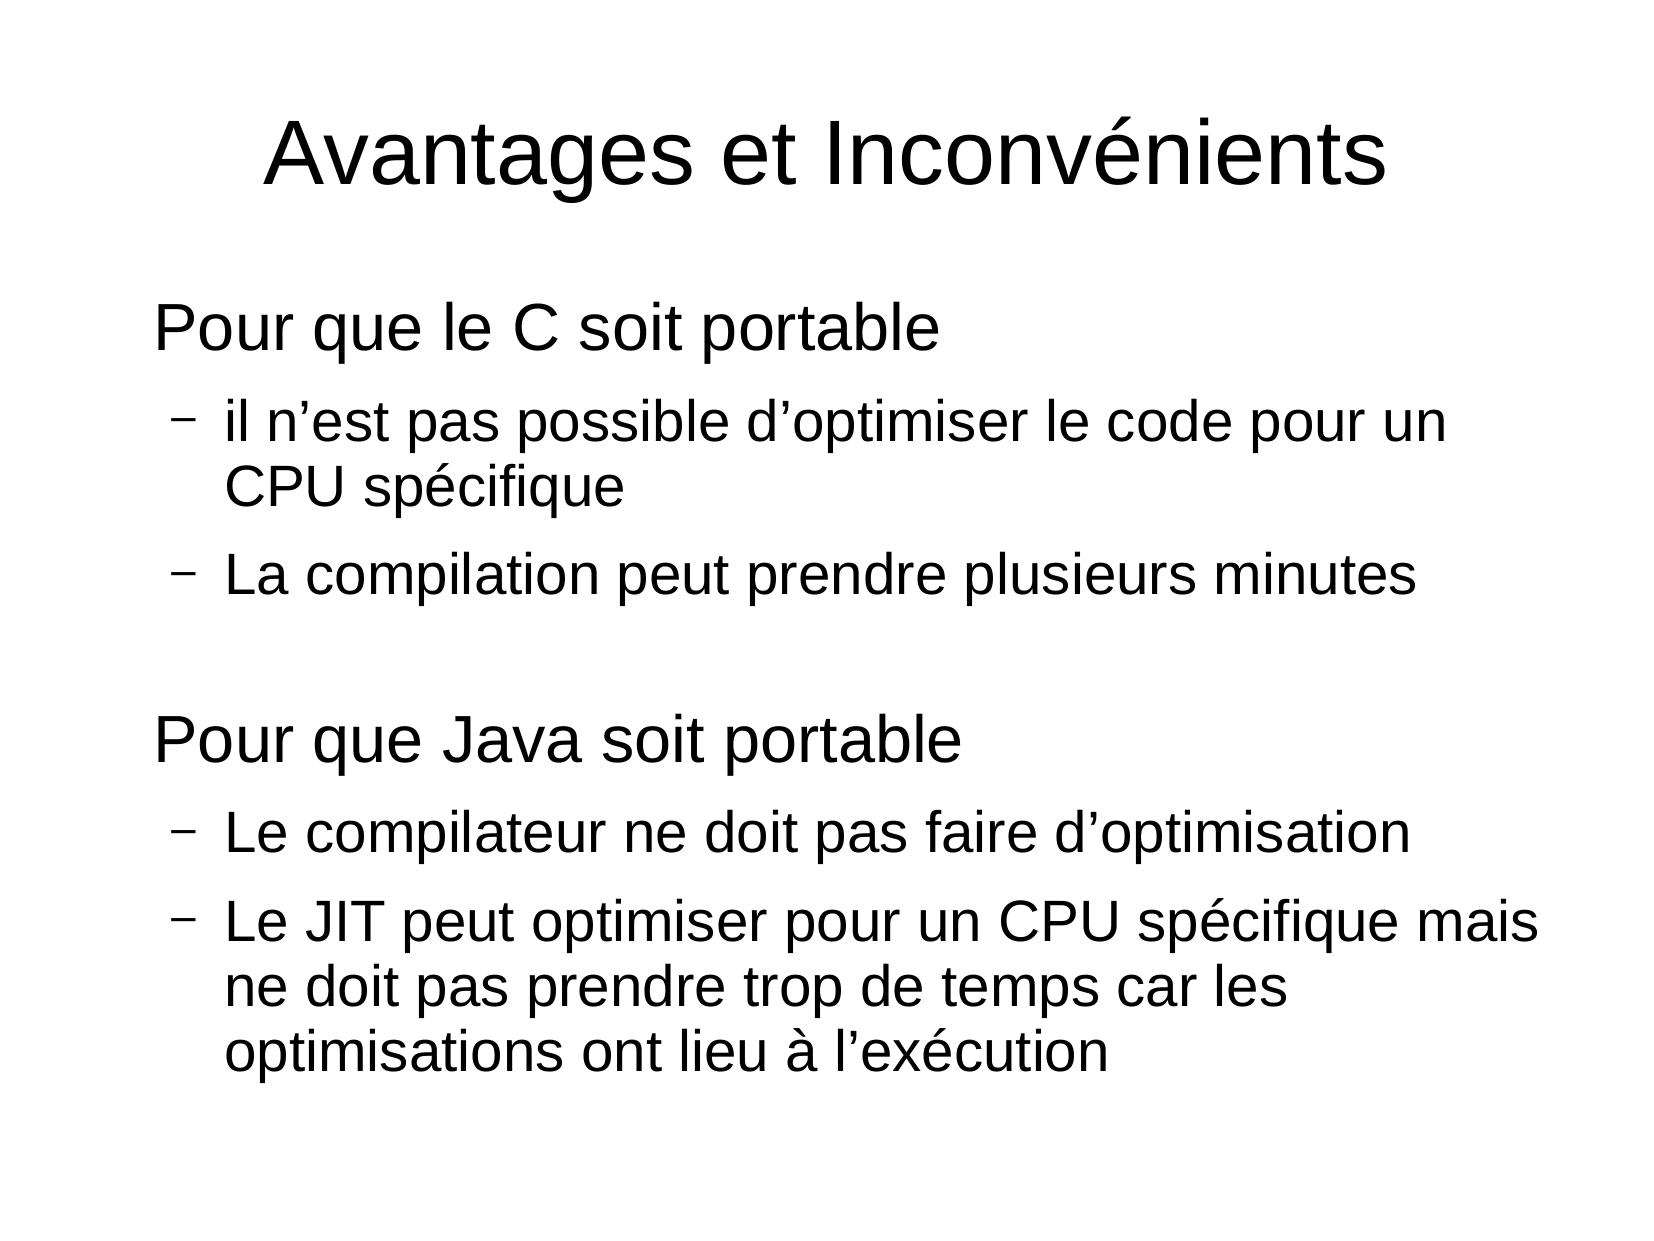

# Avantages et Inconvénients
Pour que le C soit portable
il n’est pas possible d’optimiser le code pour un CPU spécifique
La compilation peut prendre plusieurs minutes
Pour que Java soit portable
Le compilateur ne doit pas faire d’optimisation
Le JIT peut optimiser pour un CPU spécifique mais ne doit pas prendre trop de temps car les optimisations ont lieu à l’exécution